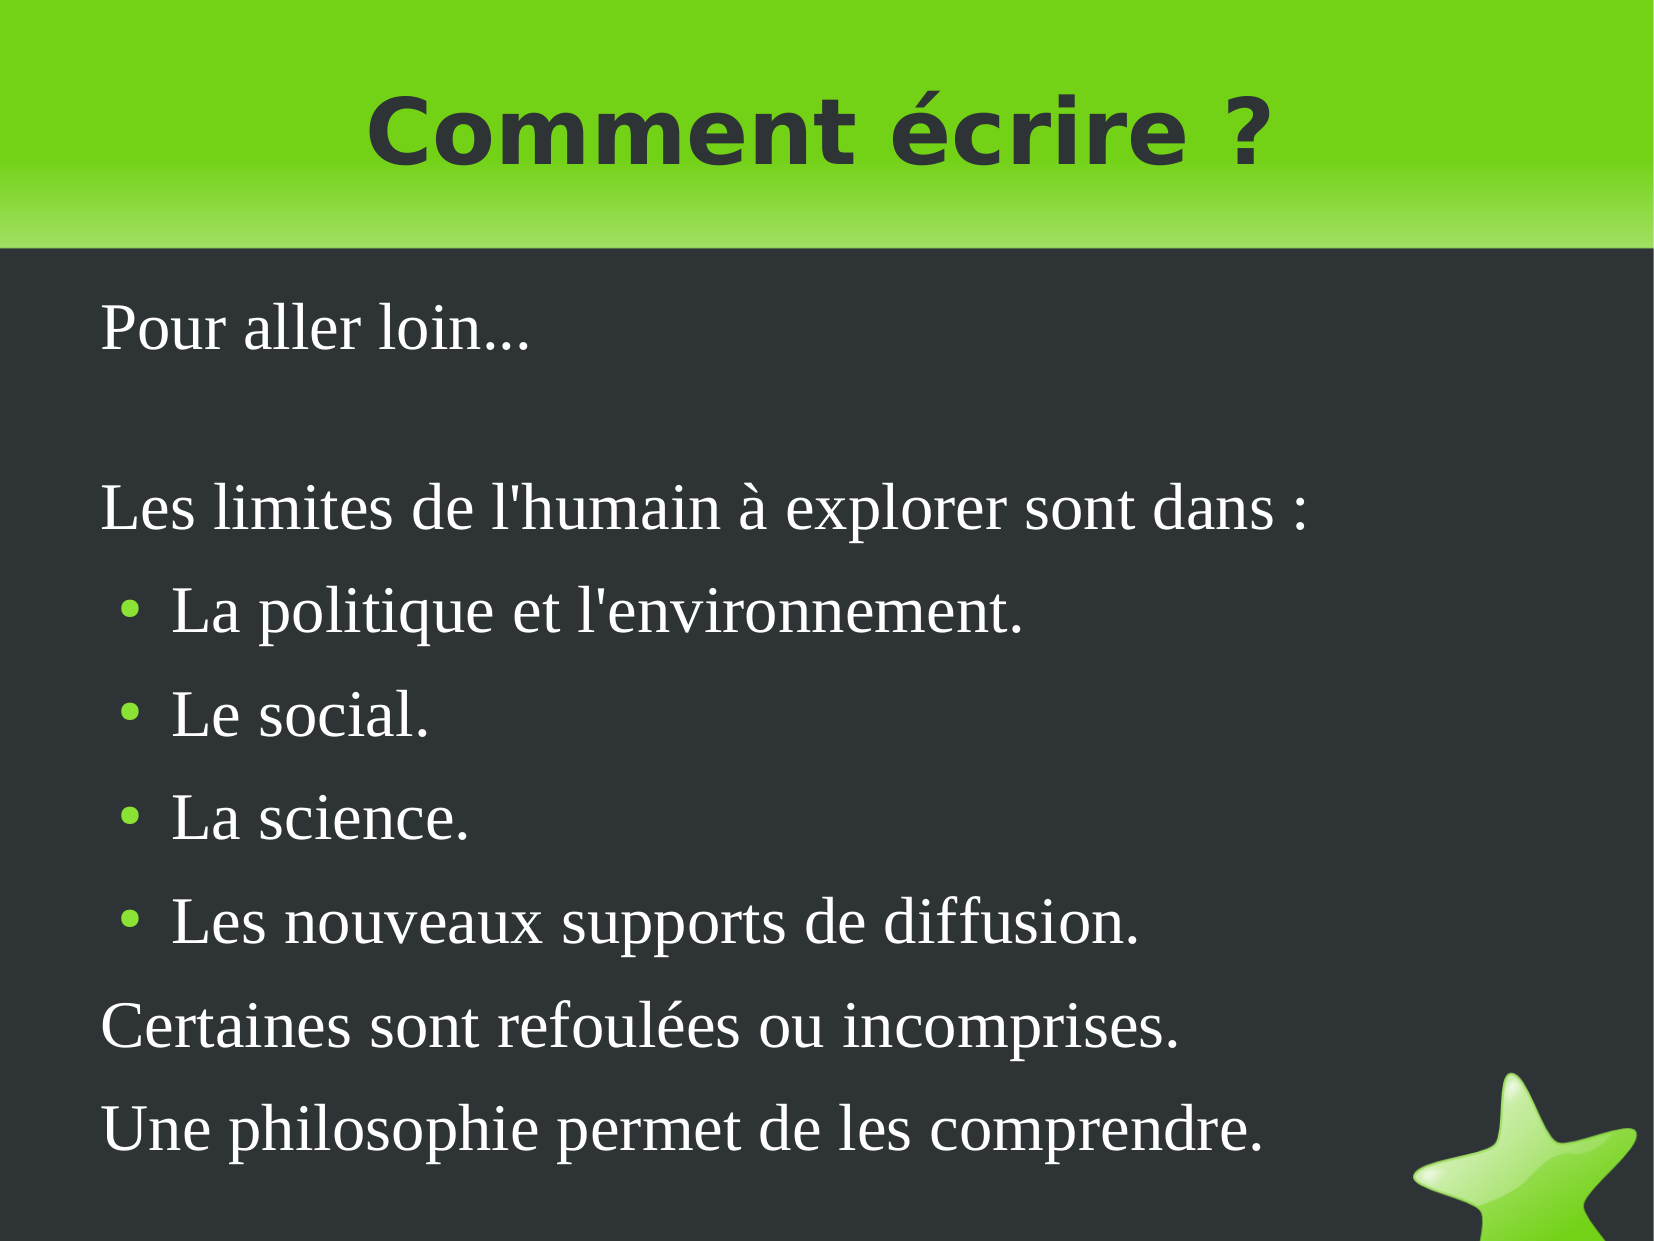

# Comment écrire ?
Pour aller loin...
Les limites de l'humain à explorer sont dans :
La politique et l'environnement.
Le social.
La science.
Les nouveaux supports de diffusion.
Certaines sont refoulées ou incomprises.
Une philosophie permet de les comprendre.